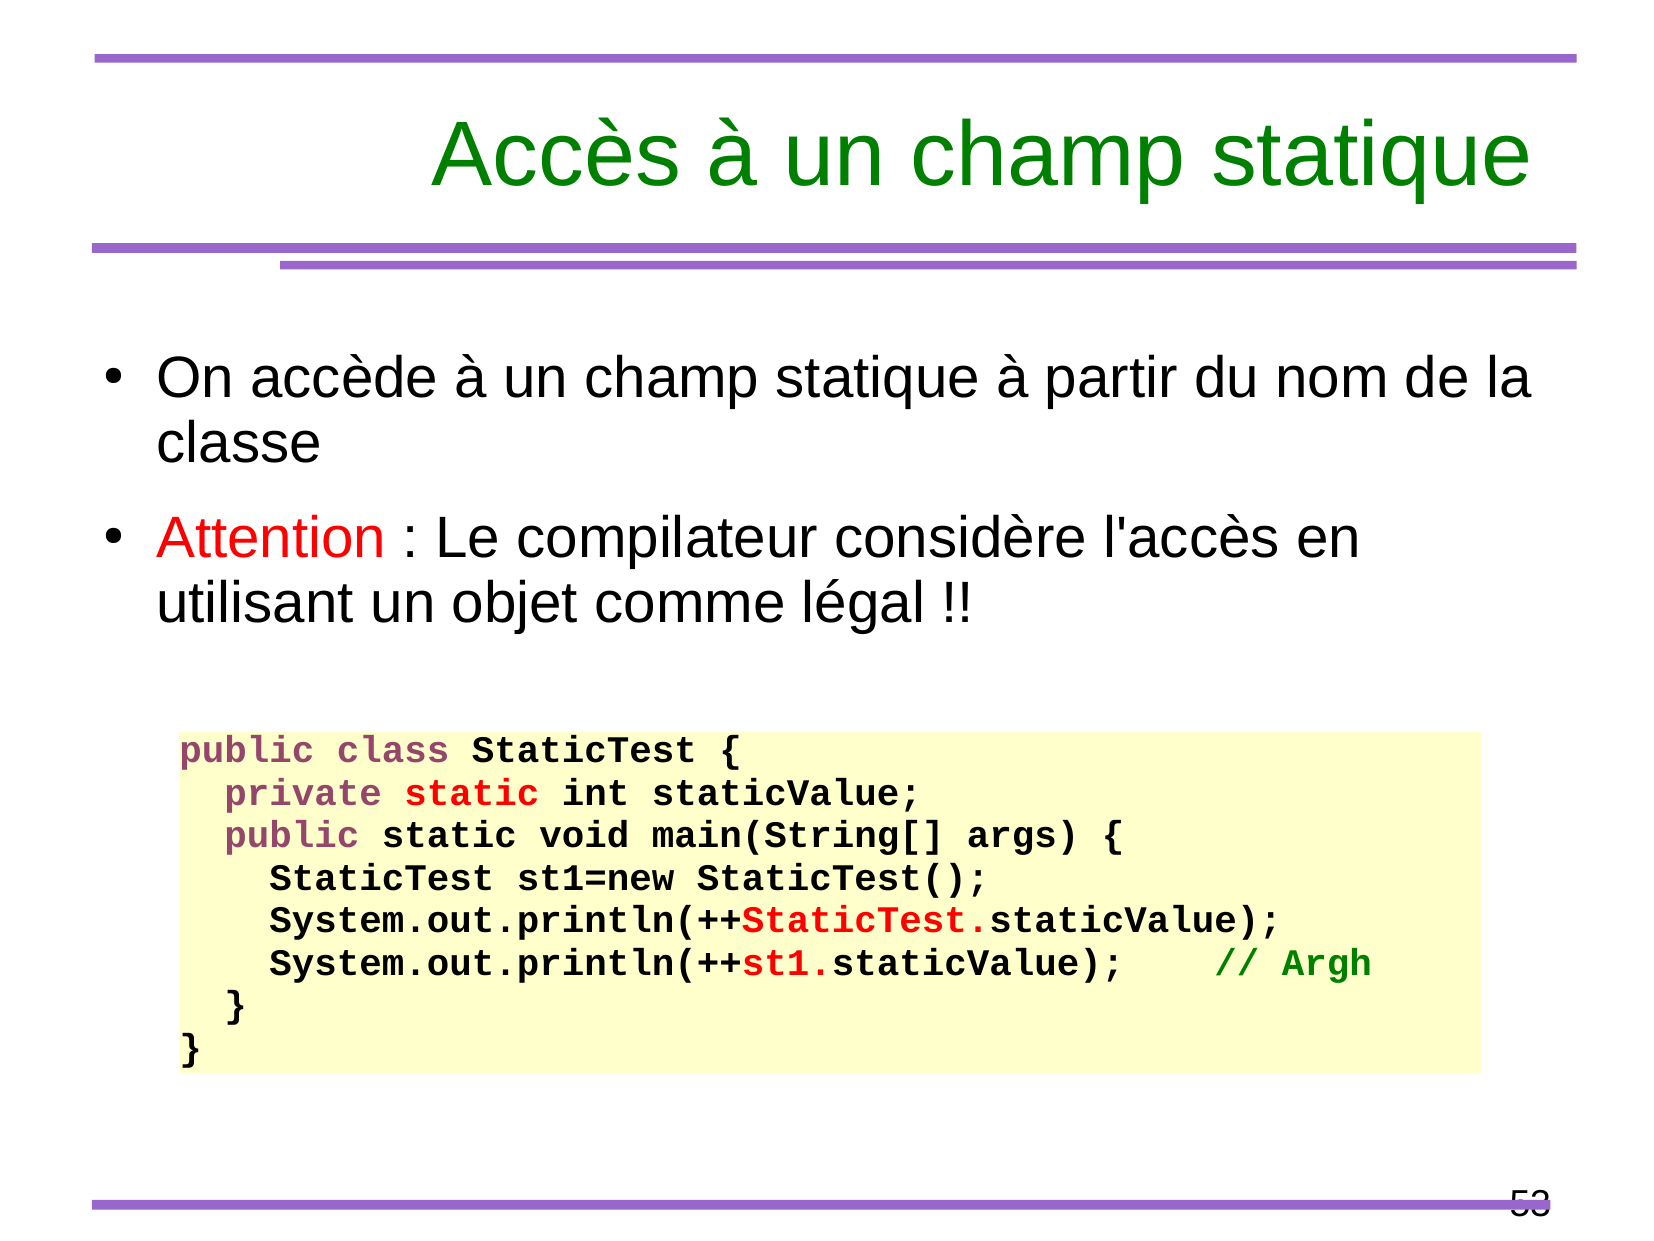

# Accès à un champ statique
On accède à un champ statique à partir du nom de la classe
Attention : Le compilateur considère l'accès en utilisant un objet comme légal !!
public class StaticTest {
 private static int staticValue;
 public static void main(String[] args) {
 StaticTest st1=new StaticTest();
 System.out.println(++StaticTest.staticValue);
 System.out.println(++st1.staticValue); // Argh
 }
}